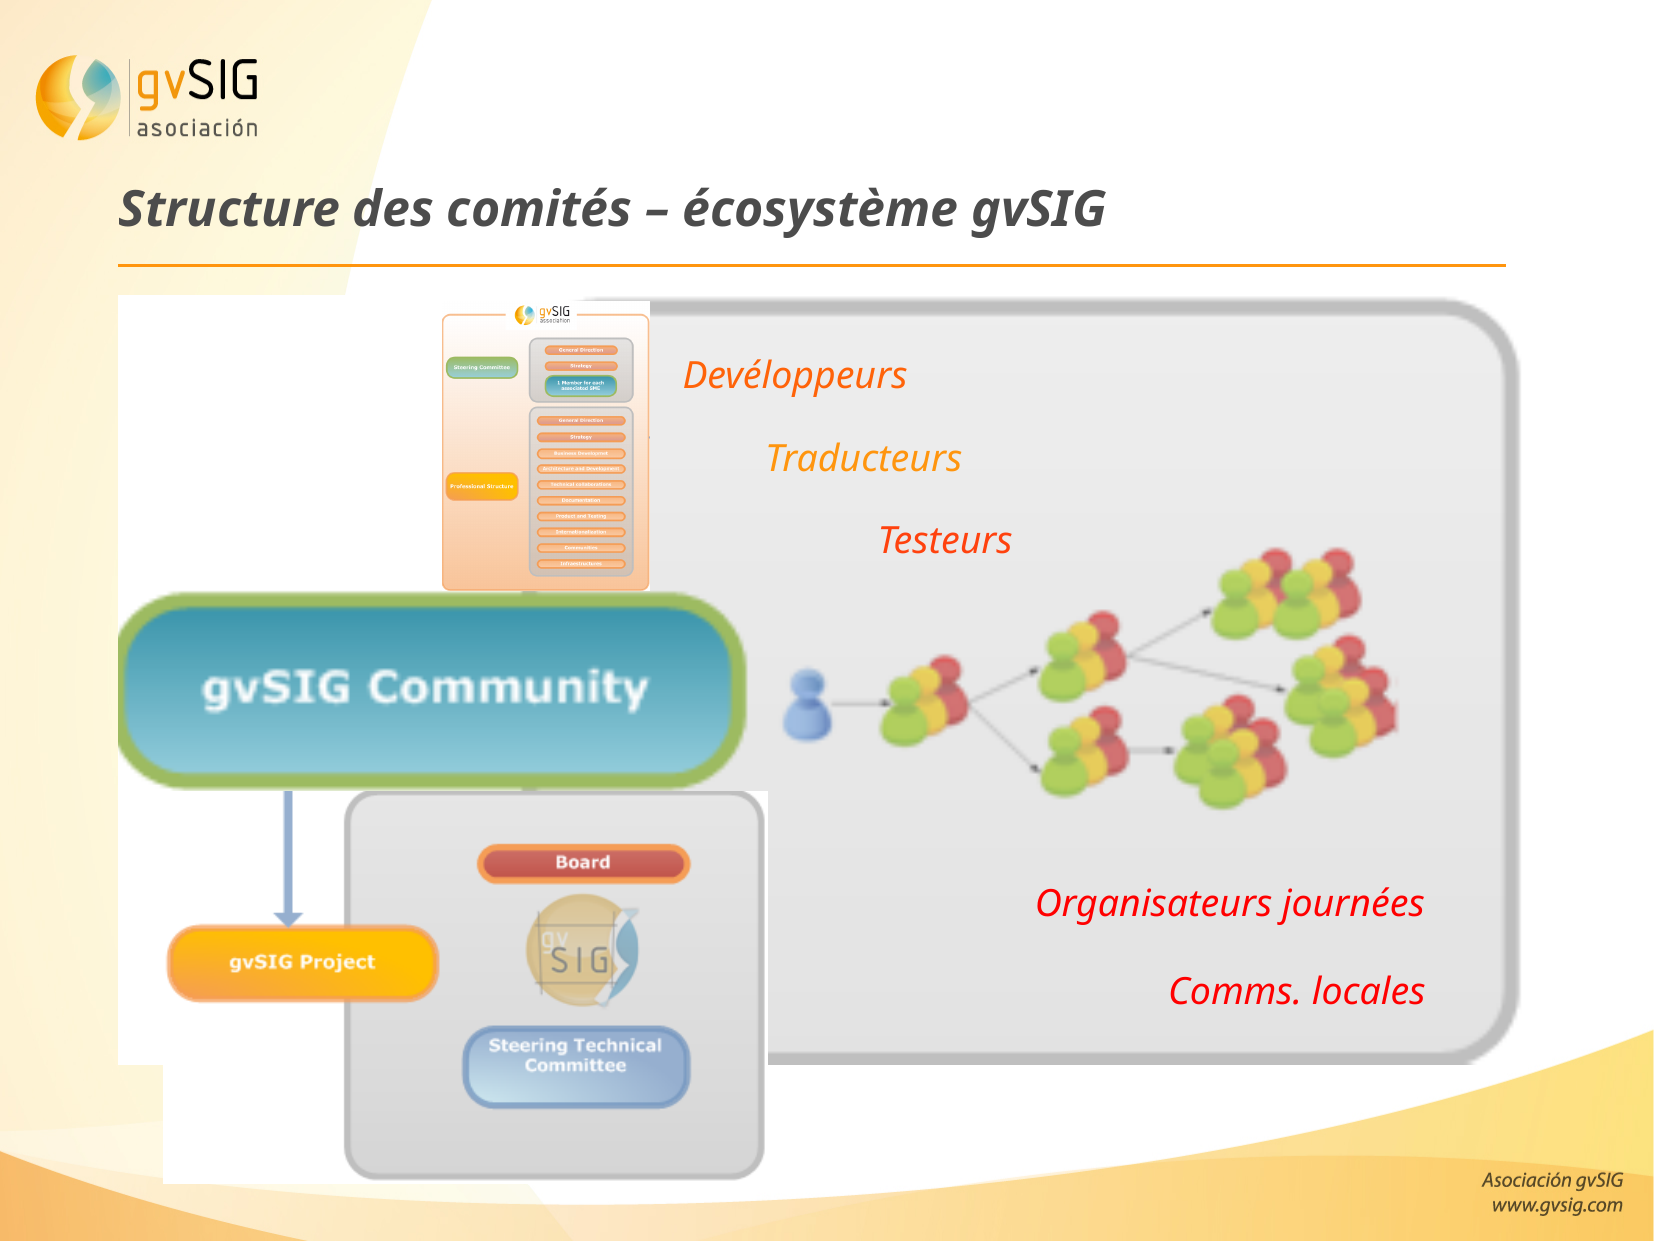

Structure des comités – écosystème gvSIG
Devéloppeurs
Traducteurs
Testeurs
Organisateurs journées
Comms. locales